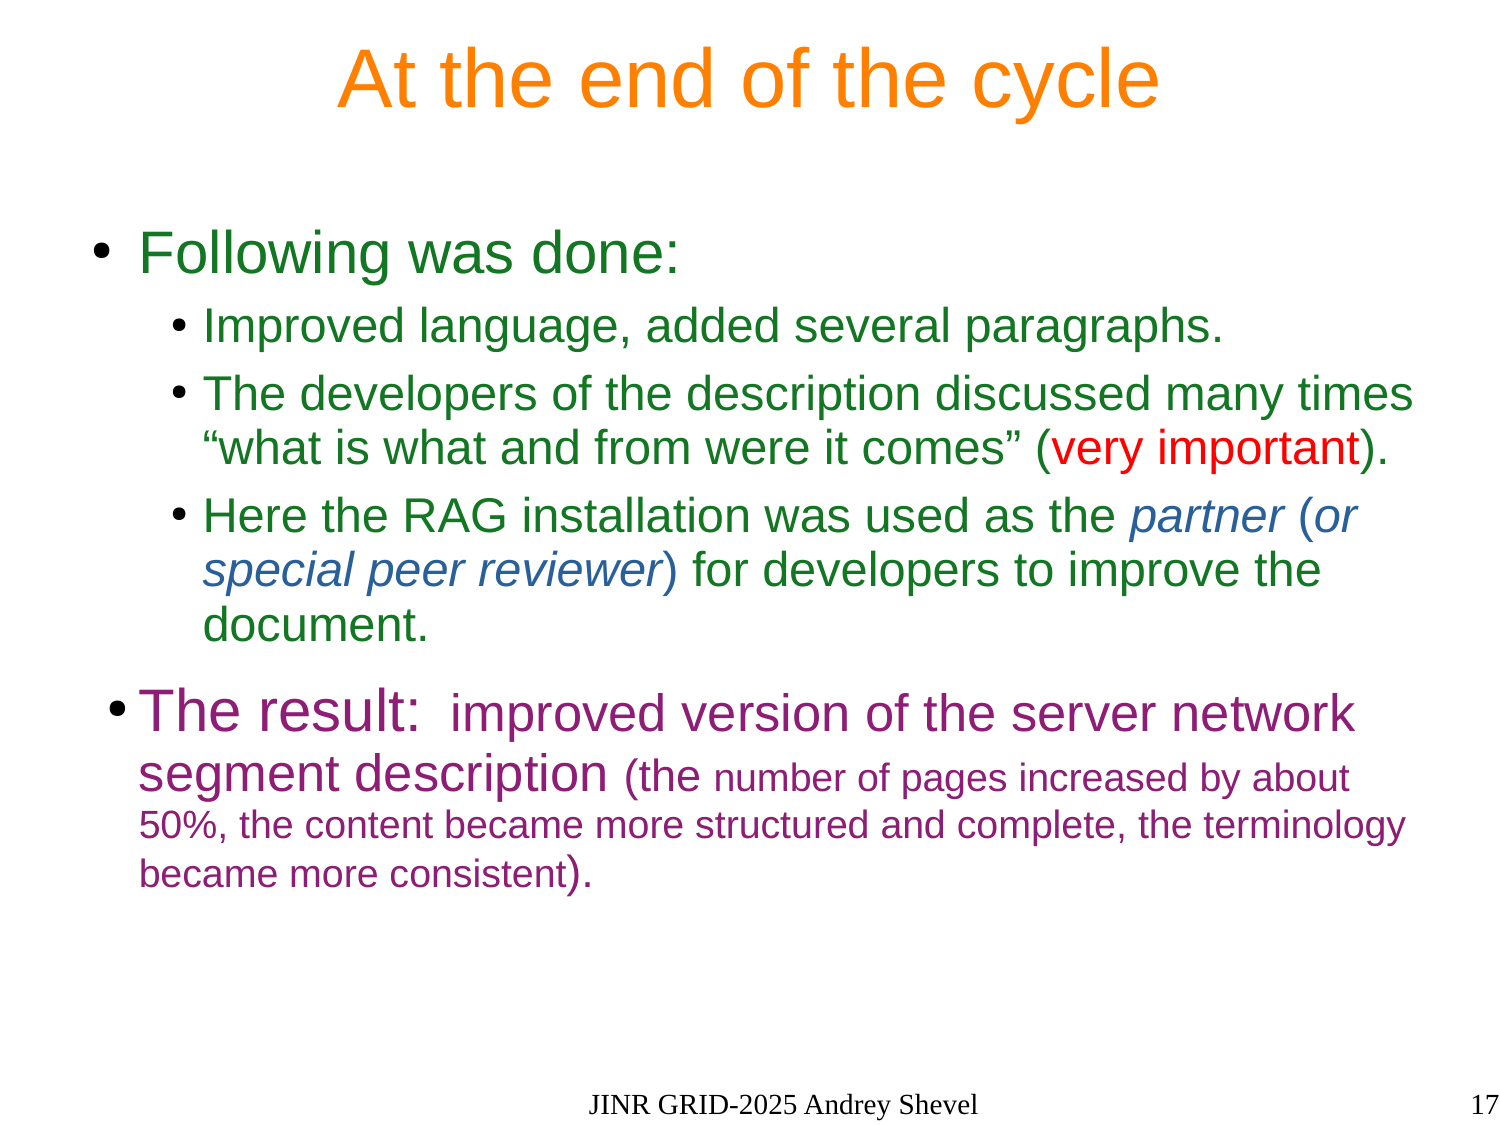

# At the end of the cycle
Following was done:
Improved language, added several paragraphs.
The developers of the description discussed many times “what is what and from were it comes” (very important).
Here the RAG installation was used as the partner (or special peer reviewer) for developers to improve the document.
The result: improved version of the server network segment description (the number of pages increased by about 50%, the content became more structured and complete, the terminology became more consistent).
17